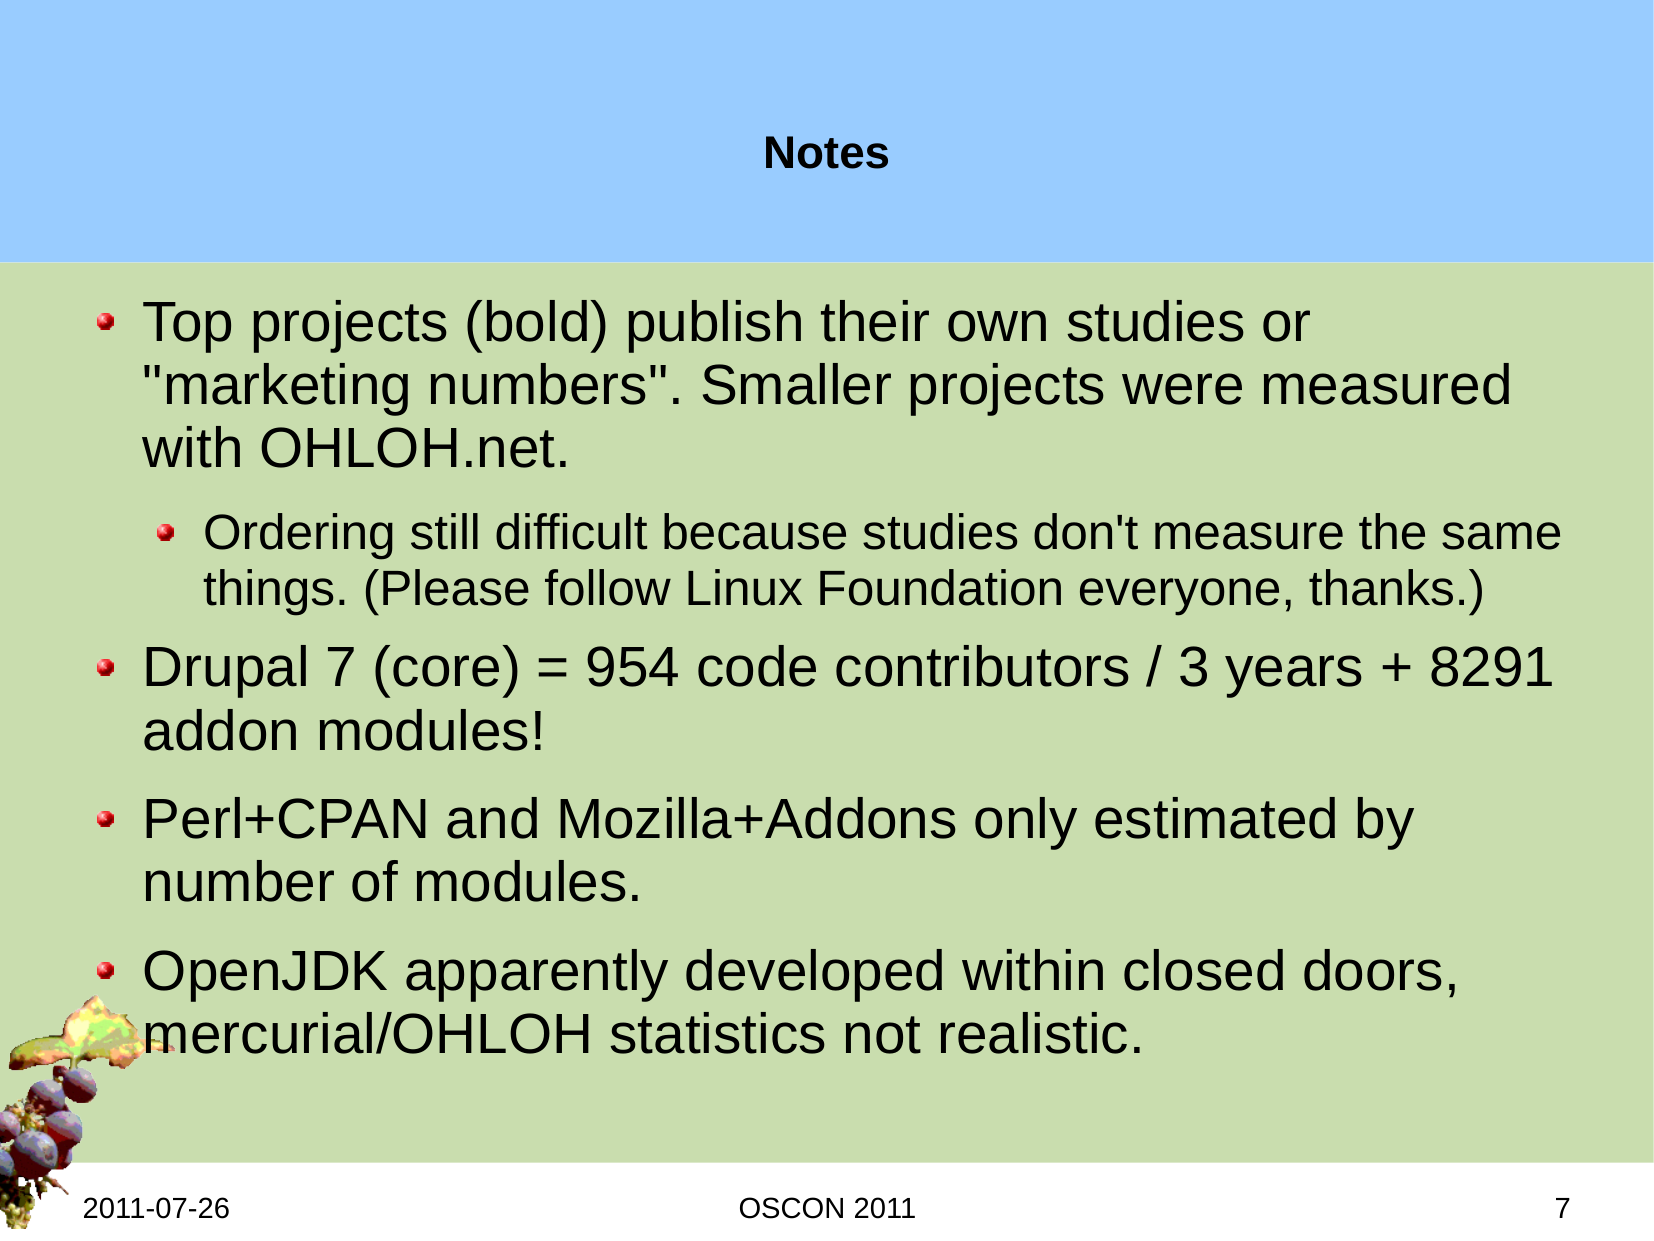

Notes
# Top projects (bold) publish their own studies or "marketing numbers". Smaller projects were measured with OHLOH.net.
Ordering still difficult because studies don't measure the same things. (Please follow Linux Foundation everyone, thanks.)
Drupal 7 (core) = 954 code contributors / 3 years + 8291 addon modules!
Perl+CPAN and Mozilla+Addons only estimated by number of modules.
OpenJDK apparently developed within closed doors, mercurial/OHLOH statistics not realistic.
2011-07-26
OSCON 2011
7